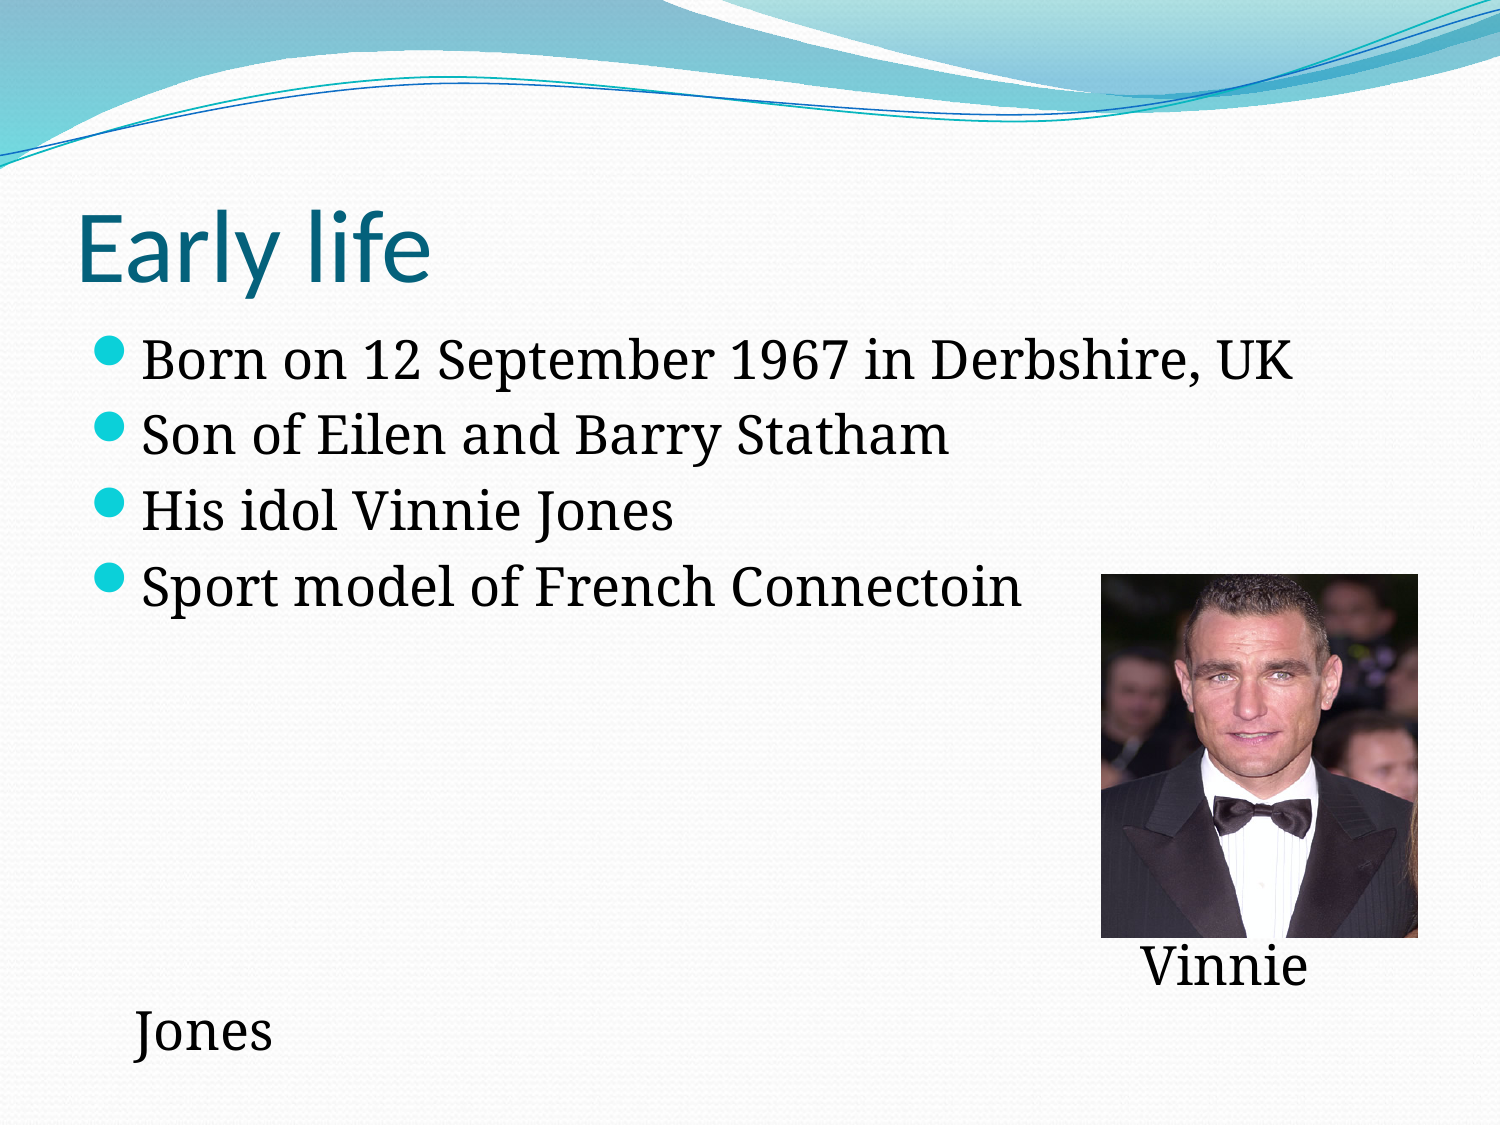

# Early life
Born on 12 September 1967 in Derbshire, UK
Son of Eilen and Barry Statham
His idol Vinnie Jones
Sport model of French Connectoin
 Vinnie Jones